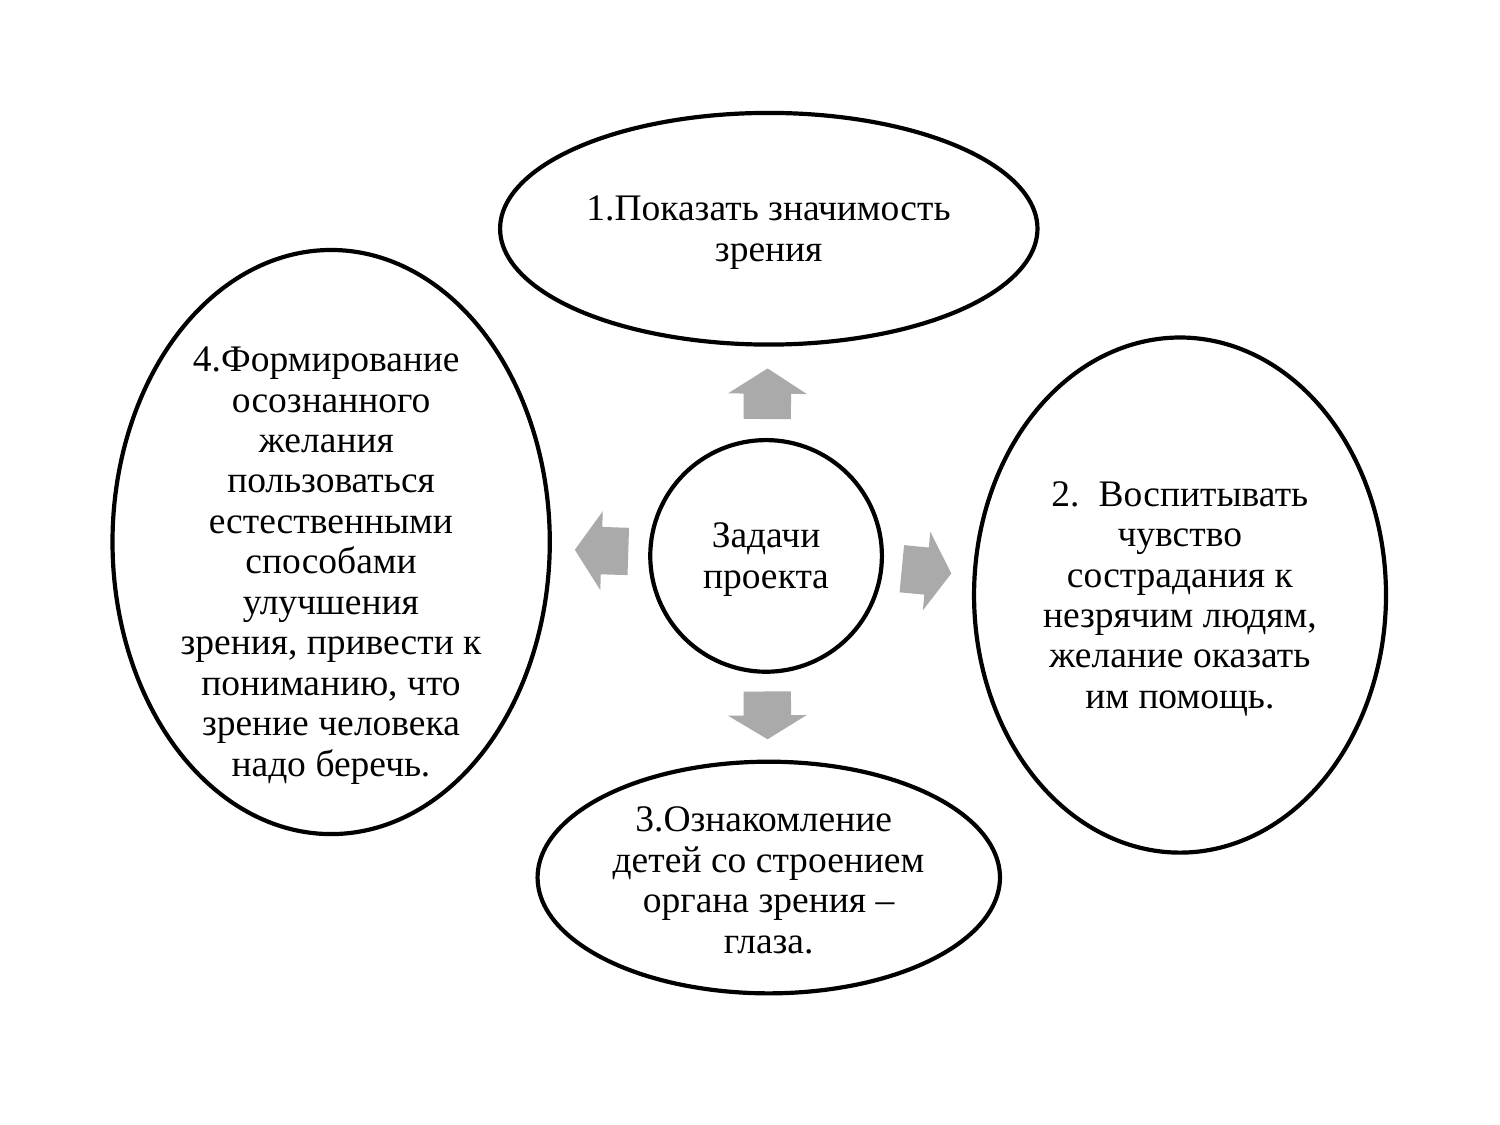

1.Показать значимость зрения
4.Формирование осознанного желания пользоваться естественными способами улучшения зрения, привести к пониманию, что зрение человека надо беречь.
2. Воспитывать чувство сострадания к незрячим людям, желание оказать им помощь.
Задачи проекта
3.Ознакомление детей со строением органа зрения – глаза.